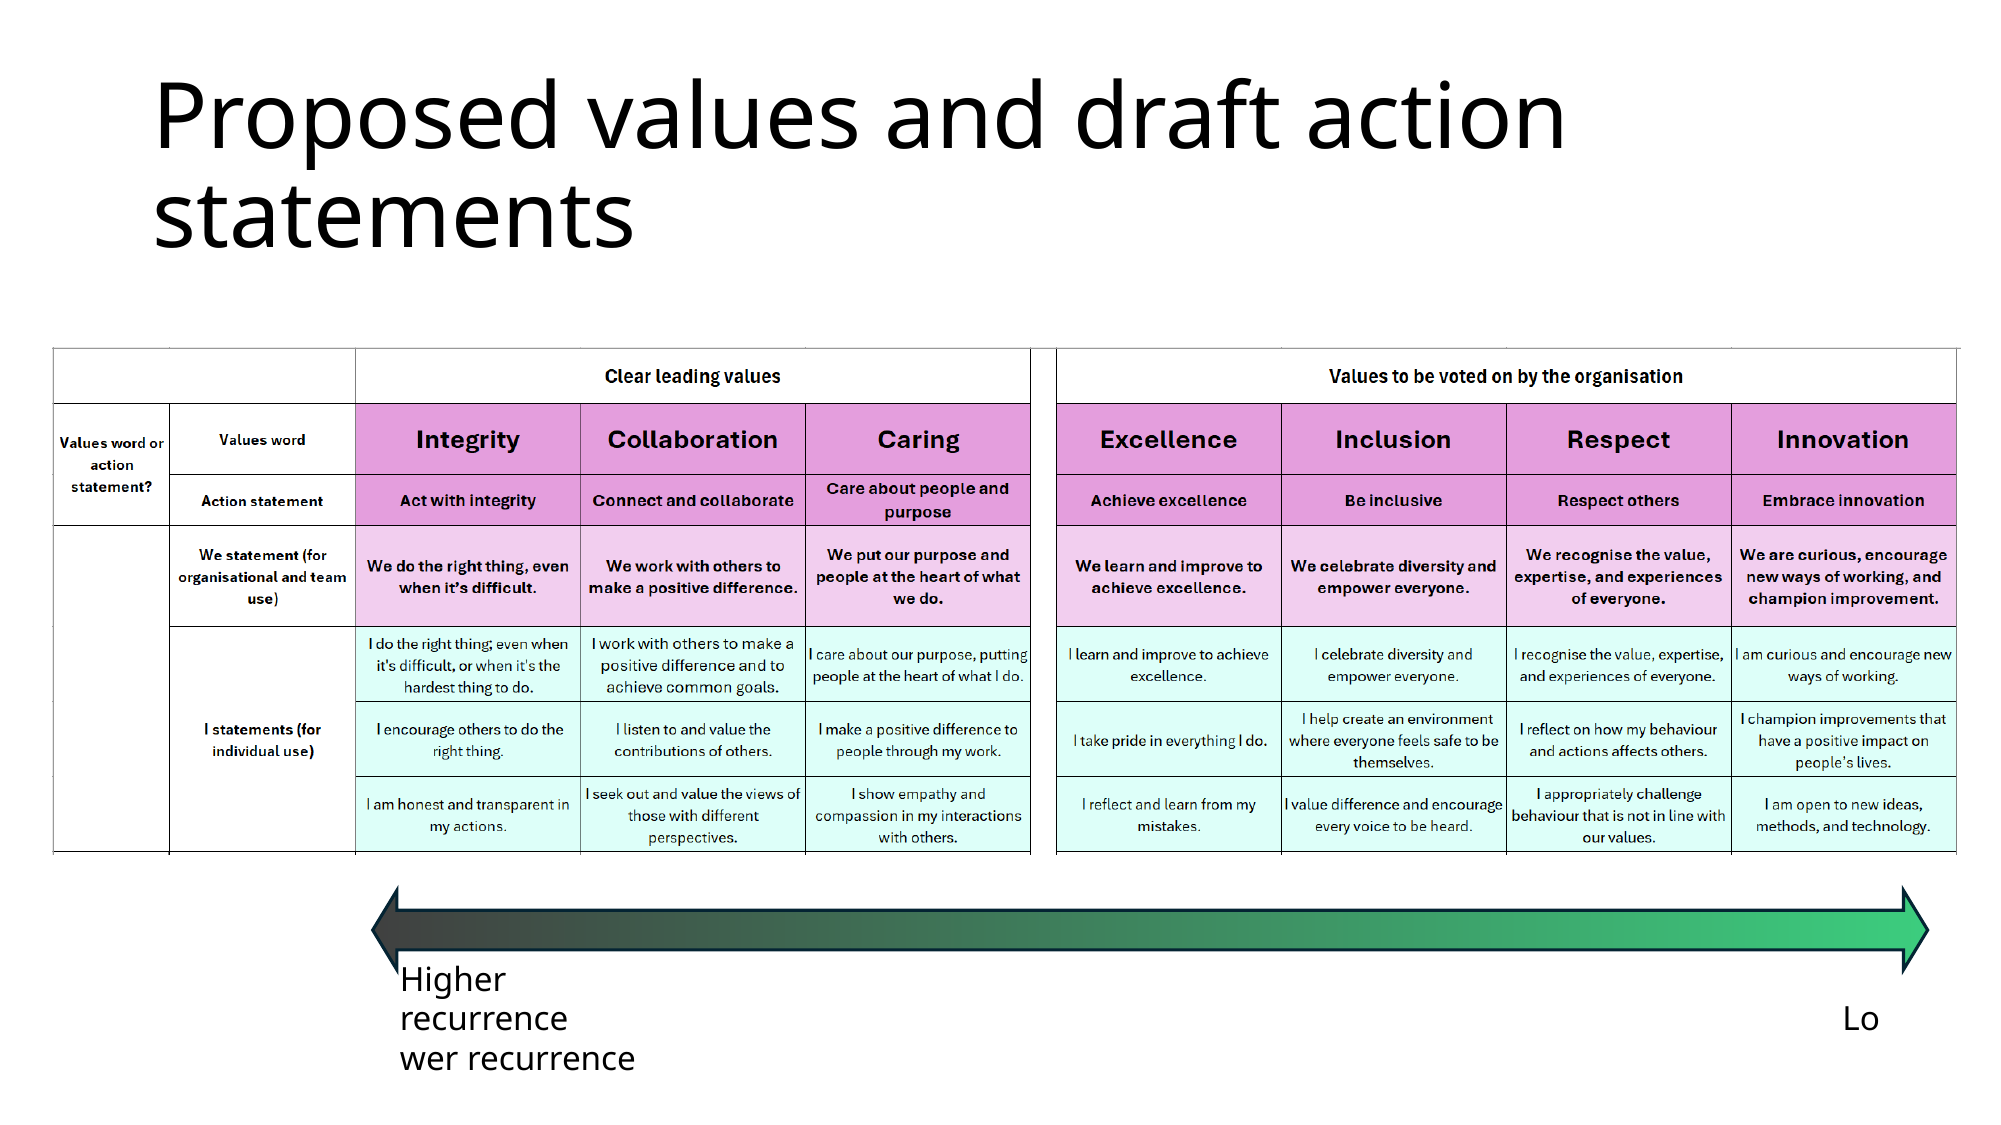

# Proposed values and draft action statements
Higher recurrence                                                                                                                                                  Lower recurrence